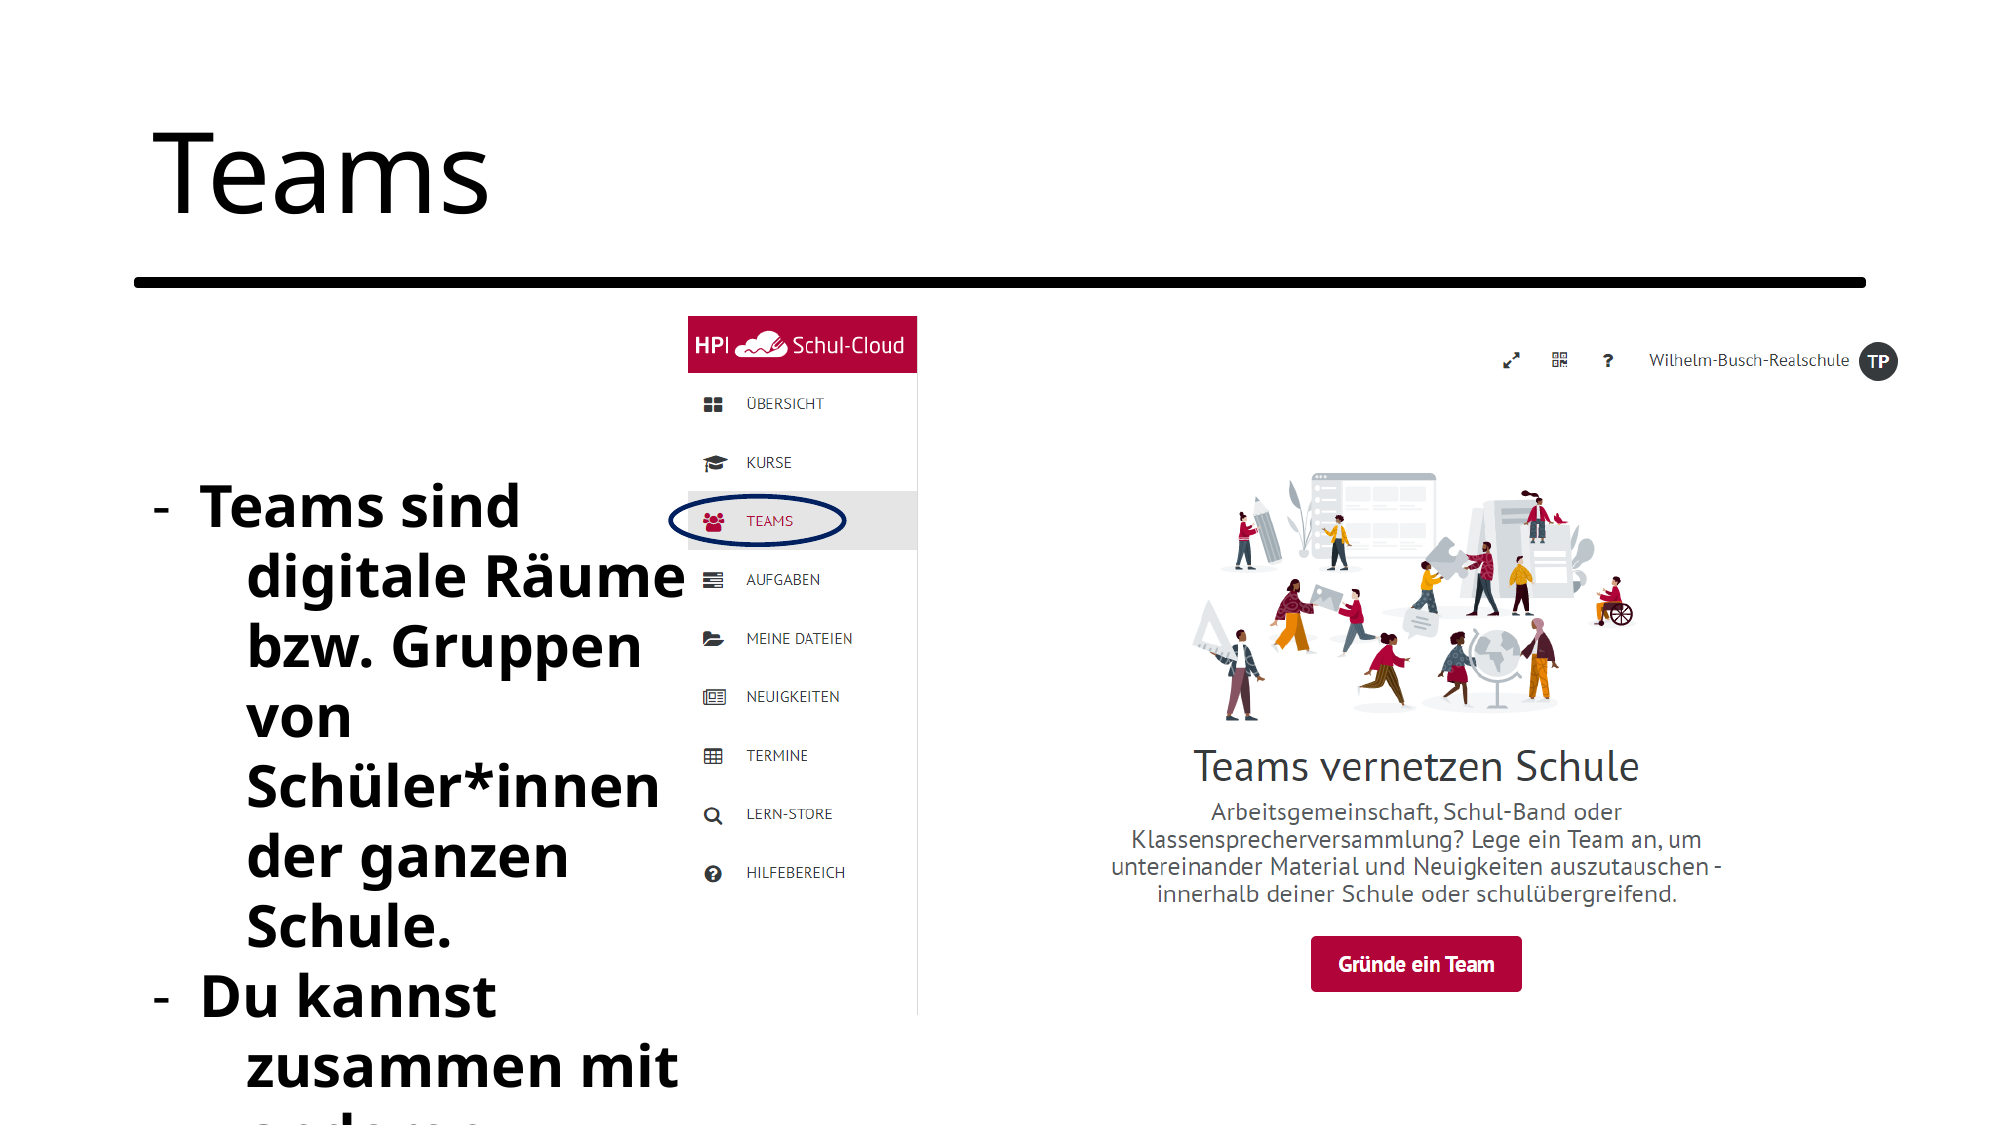

# Teams
Teams sind digitale Räume bzw. Gruppen von Schüler*innen der ganzen Schule.
Du kannst zusammen mit anderen Schüler*innen Teams gründen.